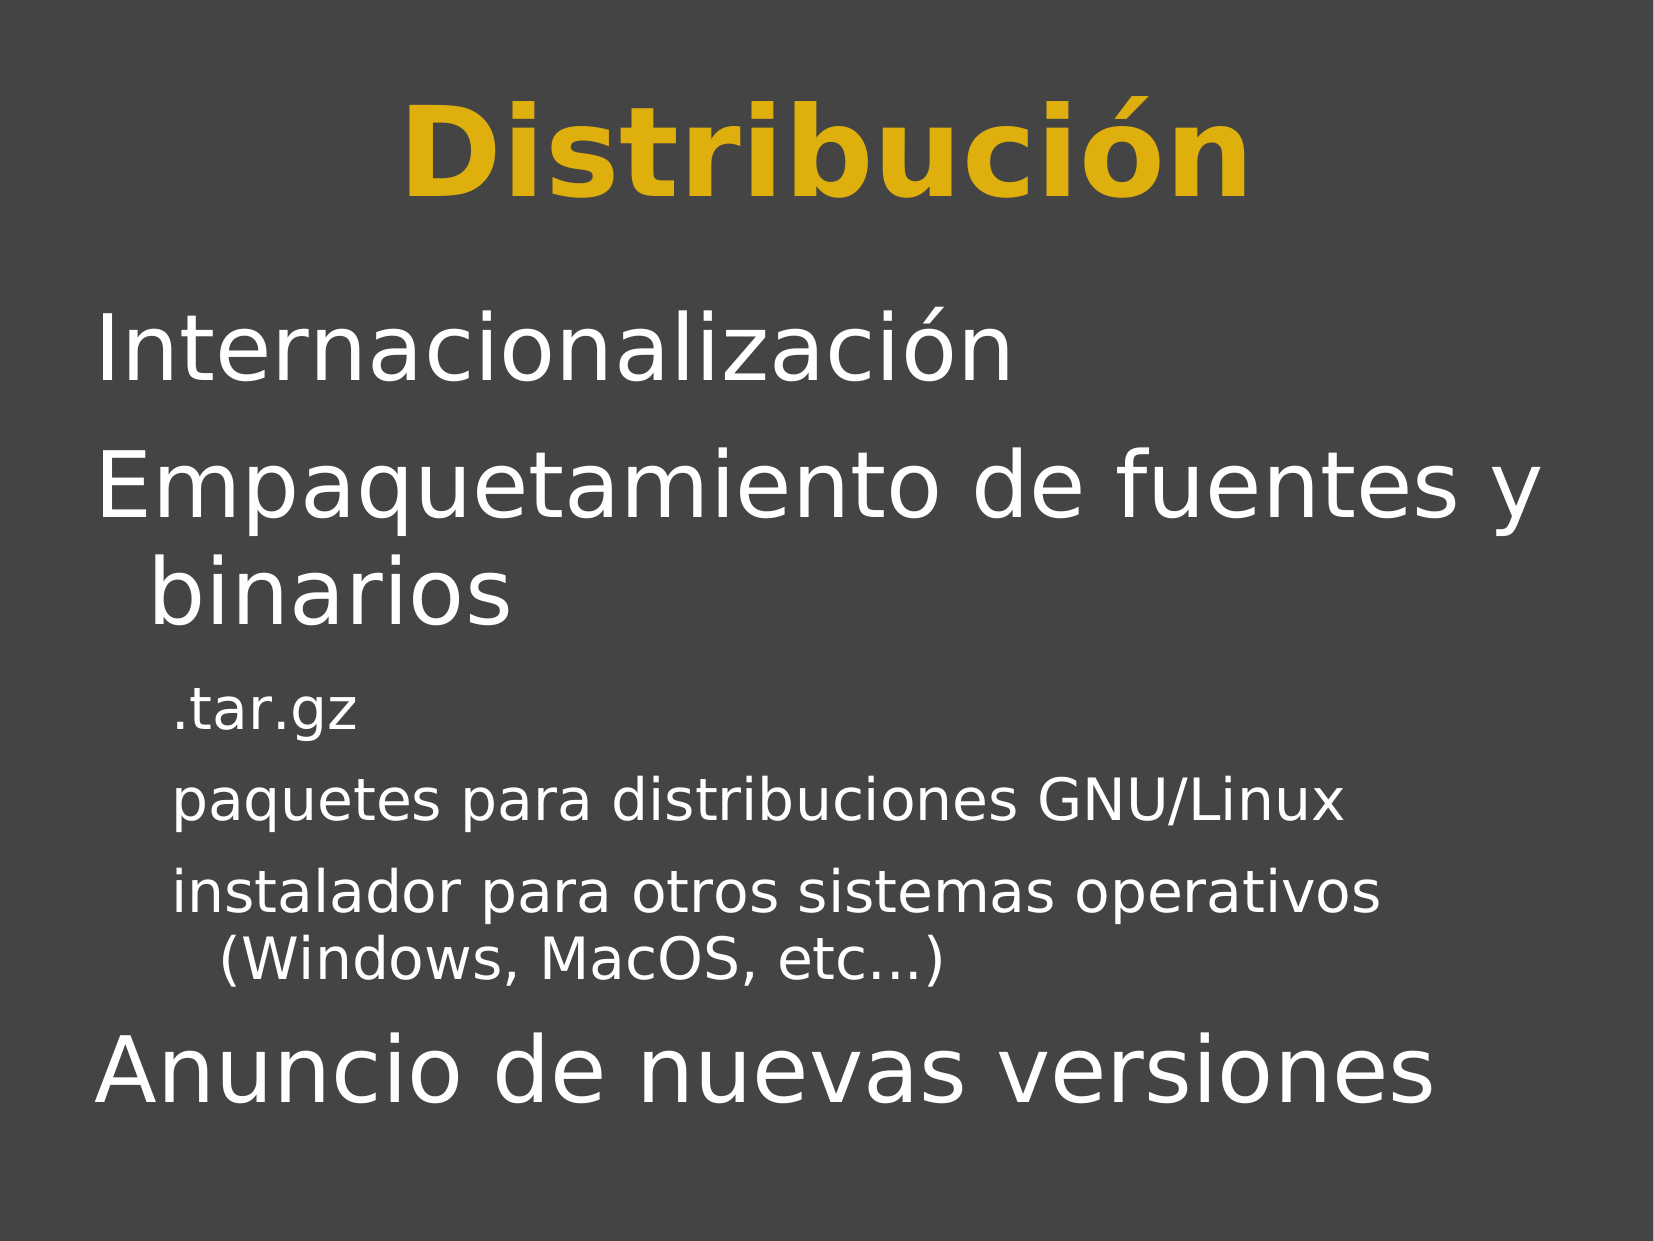

# Distribución
Internacionalización
Empaquetamiento de fuentes y binarios
.tar.gz
paquetes para distribuciones GNU/Linux
instalador para otros sistemas operativos (Windows, MacOS, etc...)
Anuncio de nuevas versiones